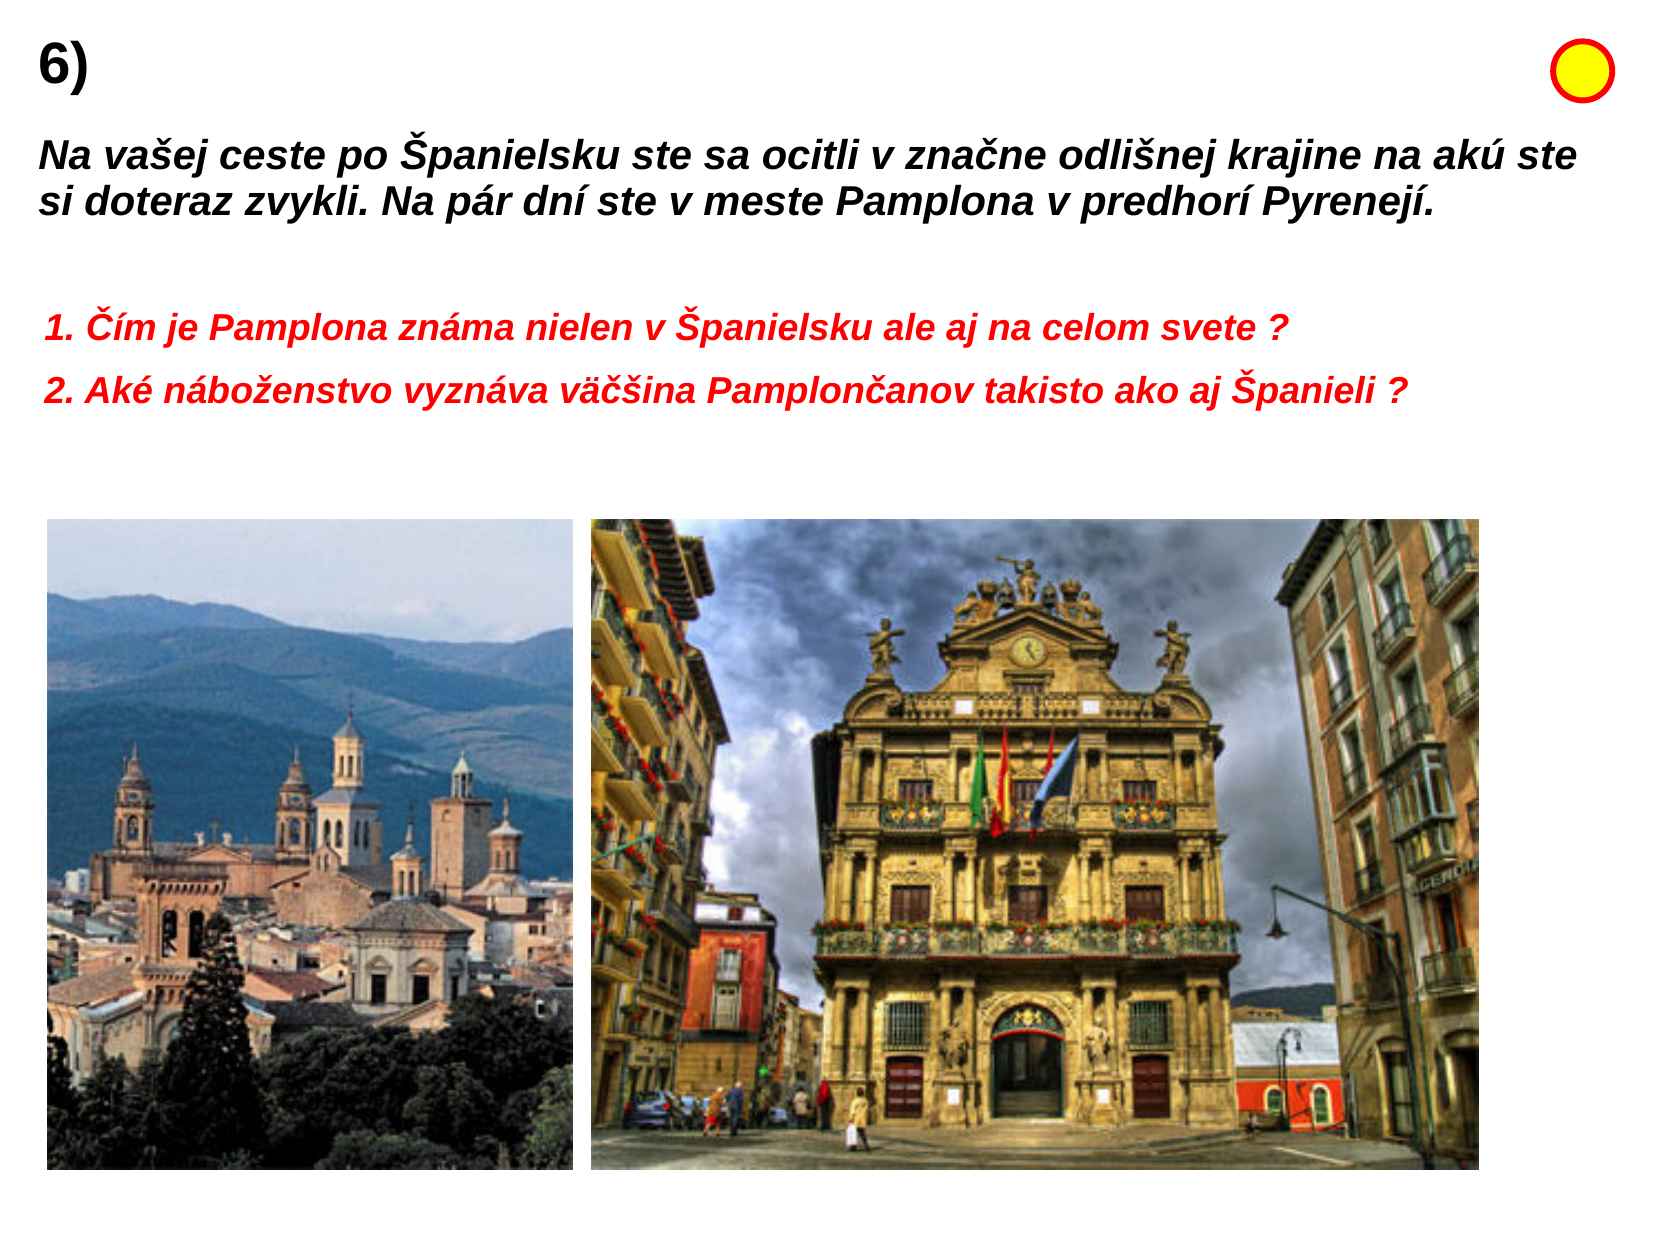

6)
Na vašej ceste po Španielsku ste sa ocitli v značne odlišnej krajine na akú ste
si doteraz zvykli. Na pár dní ste v meste Pamplona v predhorí Pyrenejí.
1. Čím je Pamplona známa nielen v Španielsku ale aj na celom svete ?
2. Aké náboženstvo vyznáva väčšina Pamplončanov takisto ako aj Španieli ?